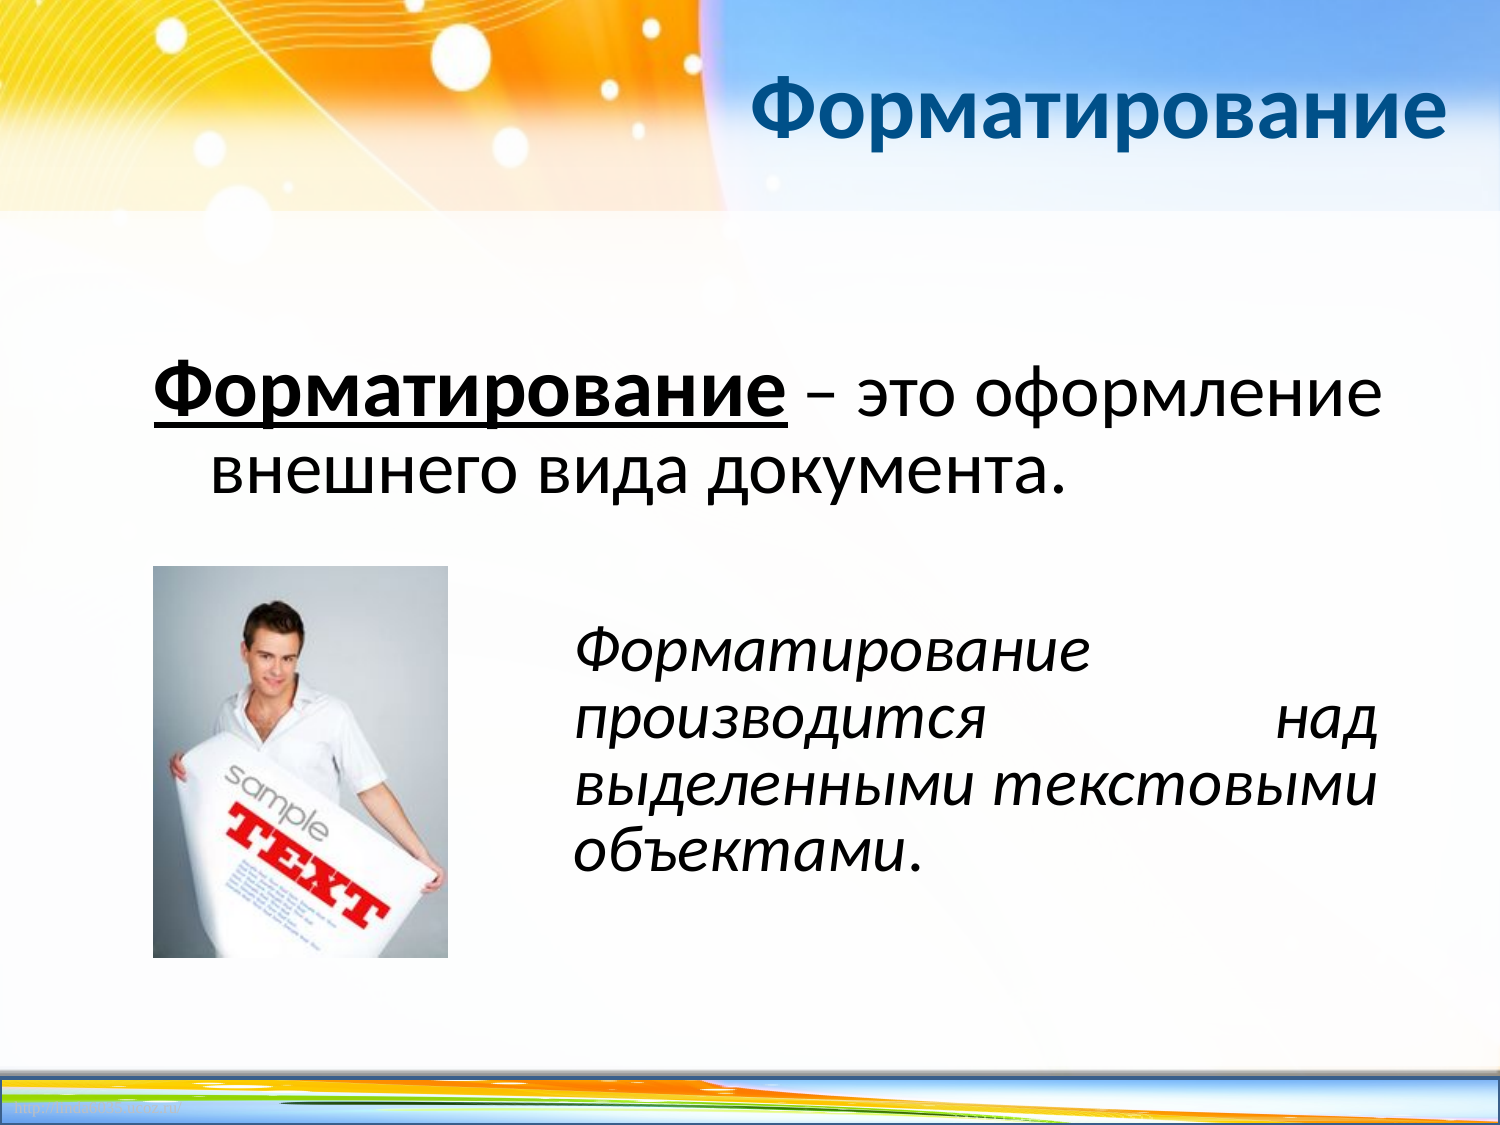

Форматирование
# Форматирование – это оформление внешнего вида документа.
Форматирование производится над выделенными текстовыми объектами.